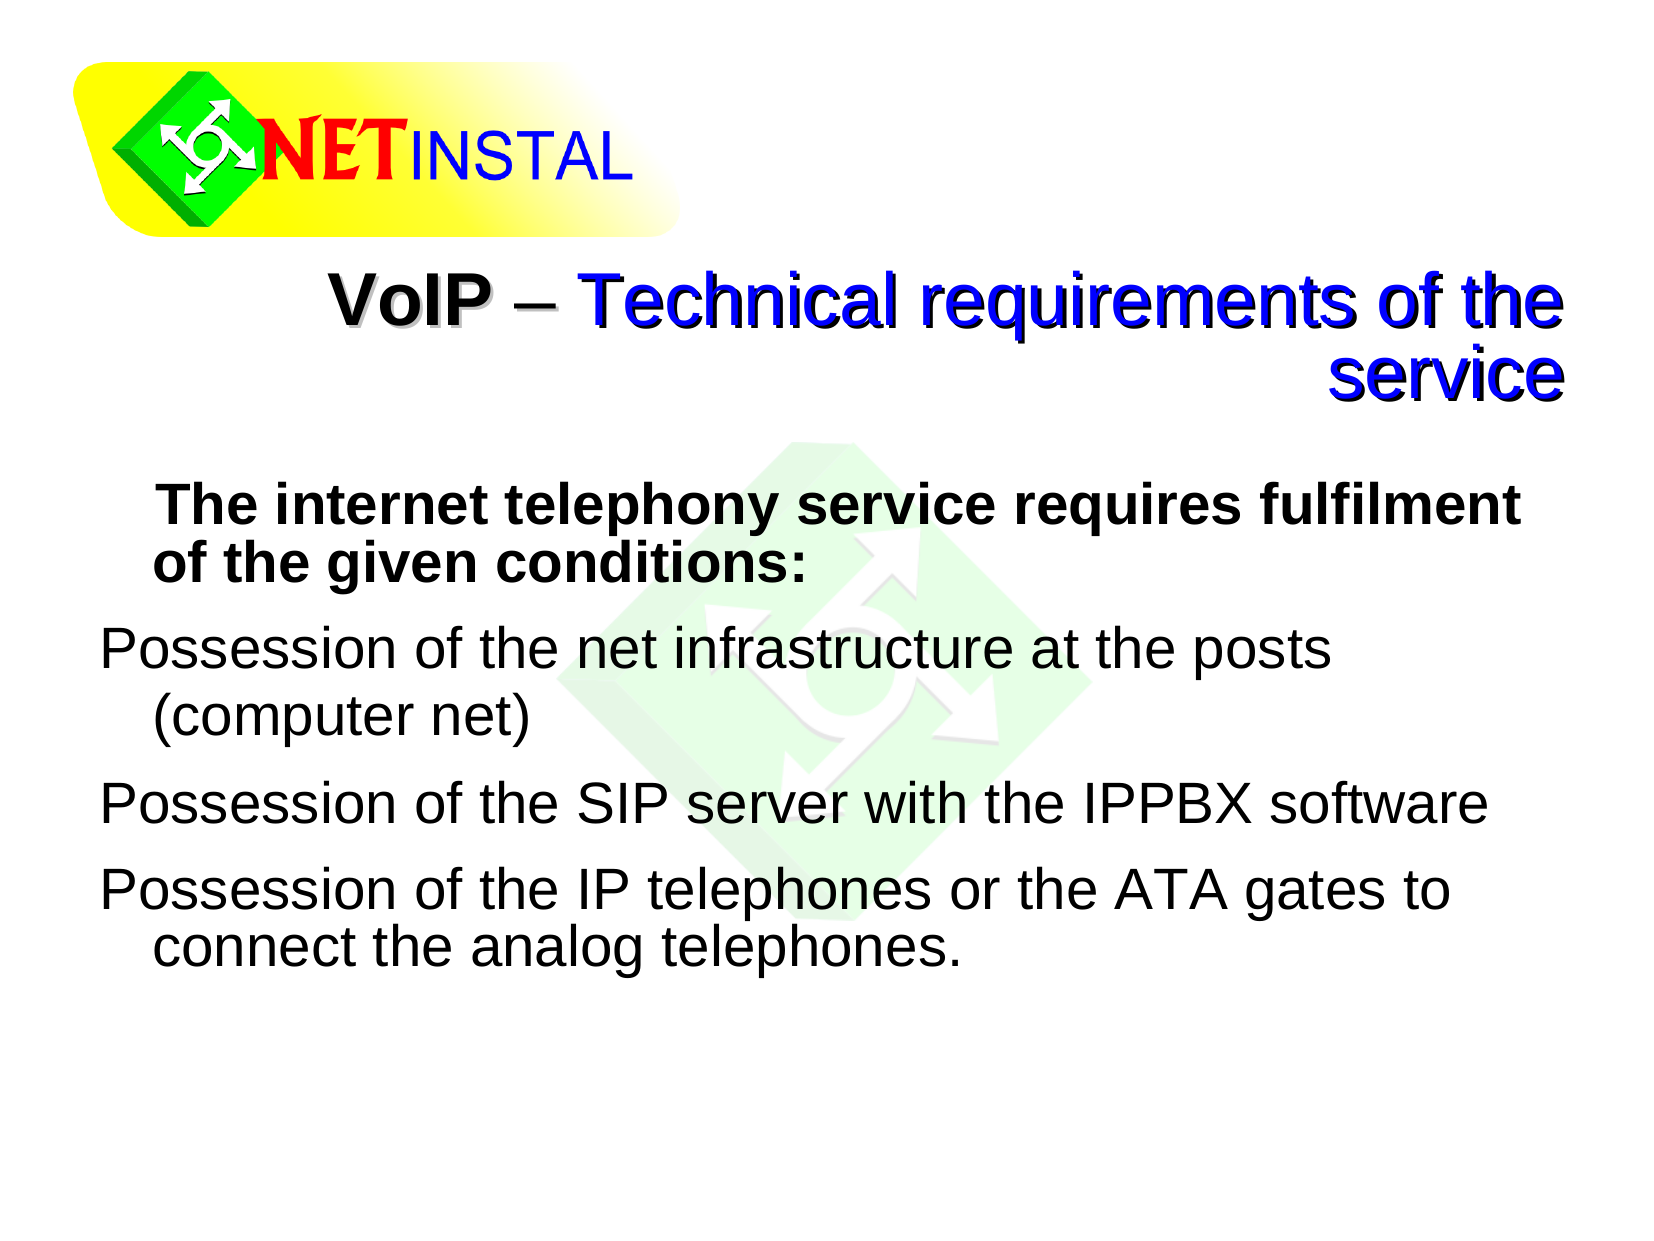

VoIP – Technical requirements of the service
 The internet telephony service requires fulfilment of the given conditions:
Possession of the net infrastructure at the posts (computer net)‏
Possession of the SIP server with the IPPBX software
Possession of the IP telephones or the ATA gates to connect the analog telephones.